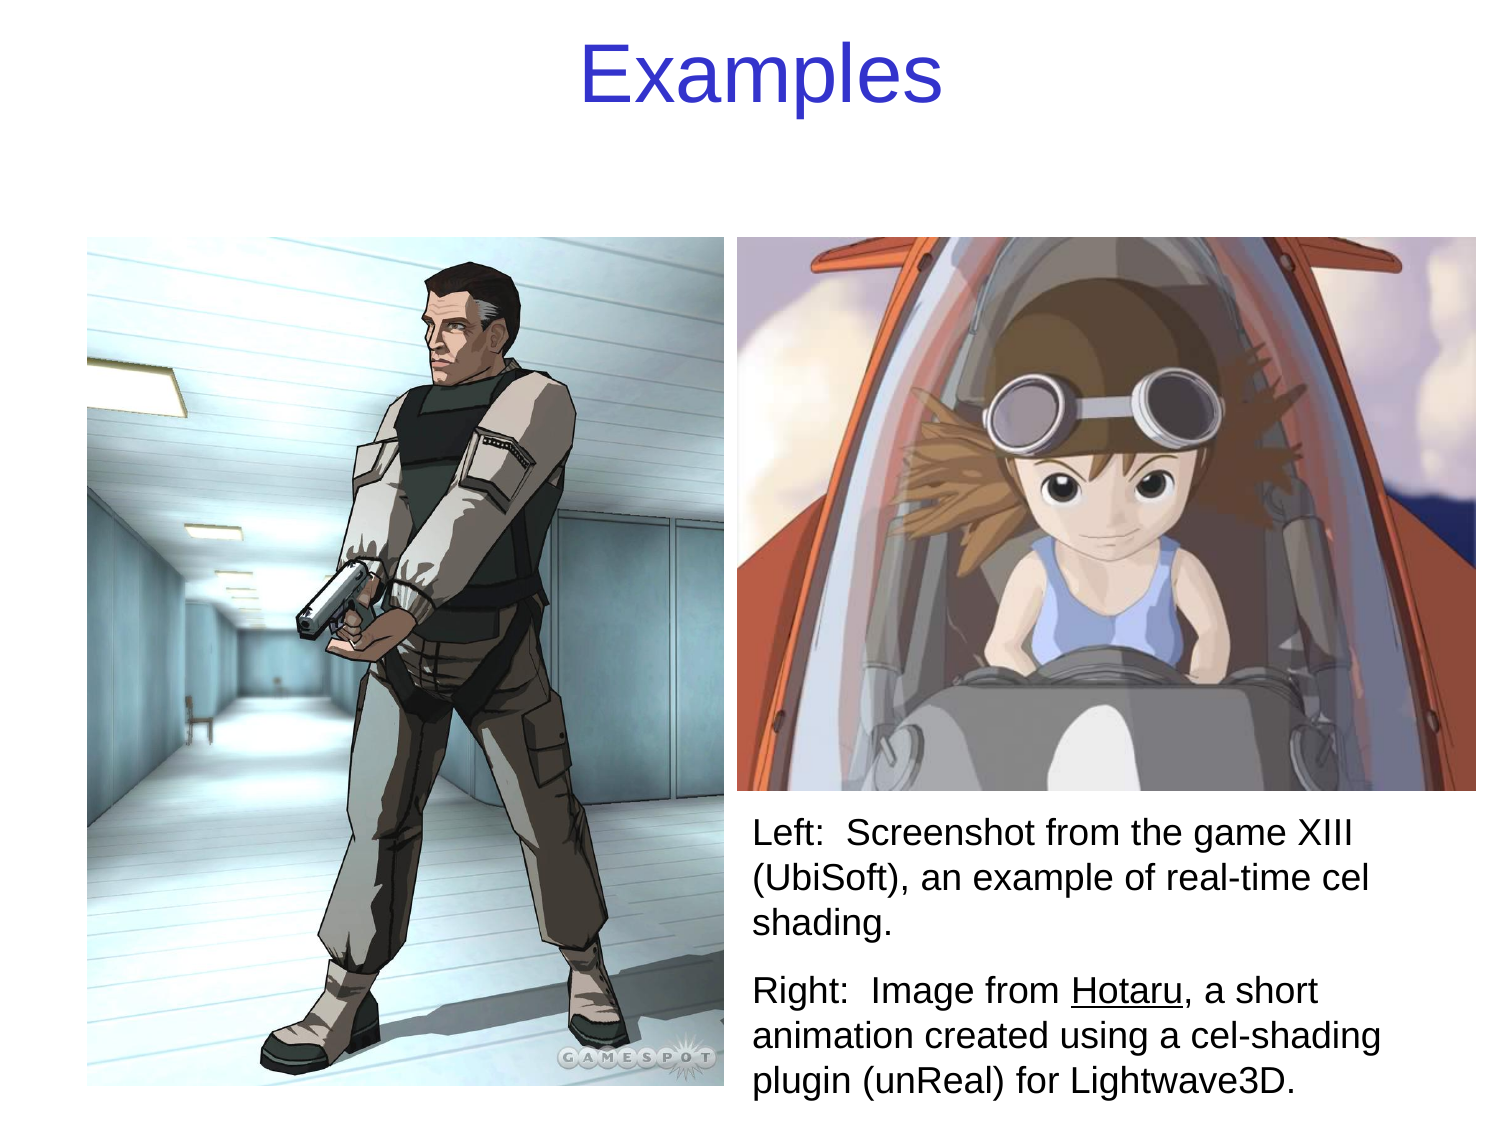

# Examples
Left: Screenshot from the game XIII (UbiSoft), an example of real-time cel shading.
Right: Image from Hotaru, a short animation created using a cel-shading plugin (unReal) for Lightwave3D.